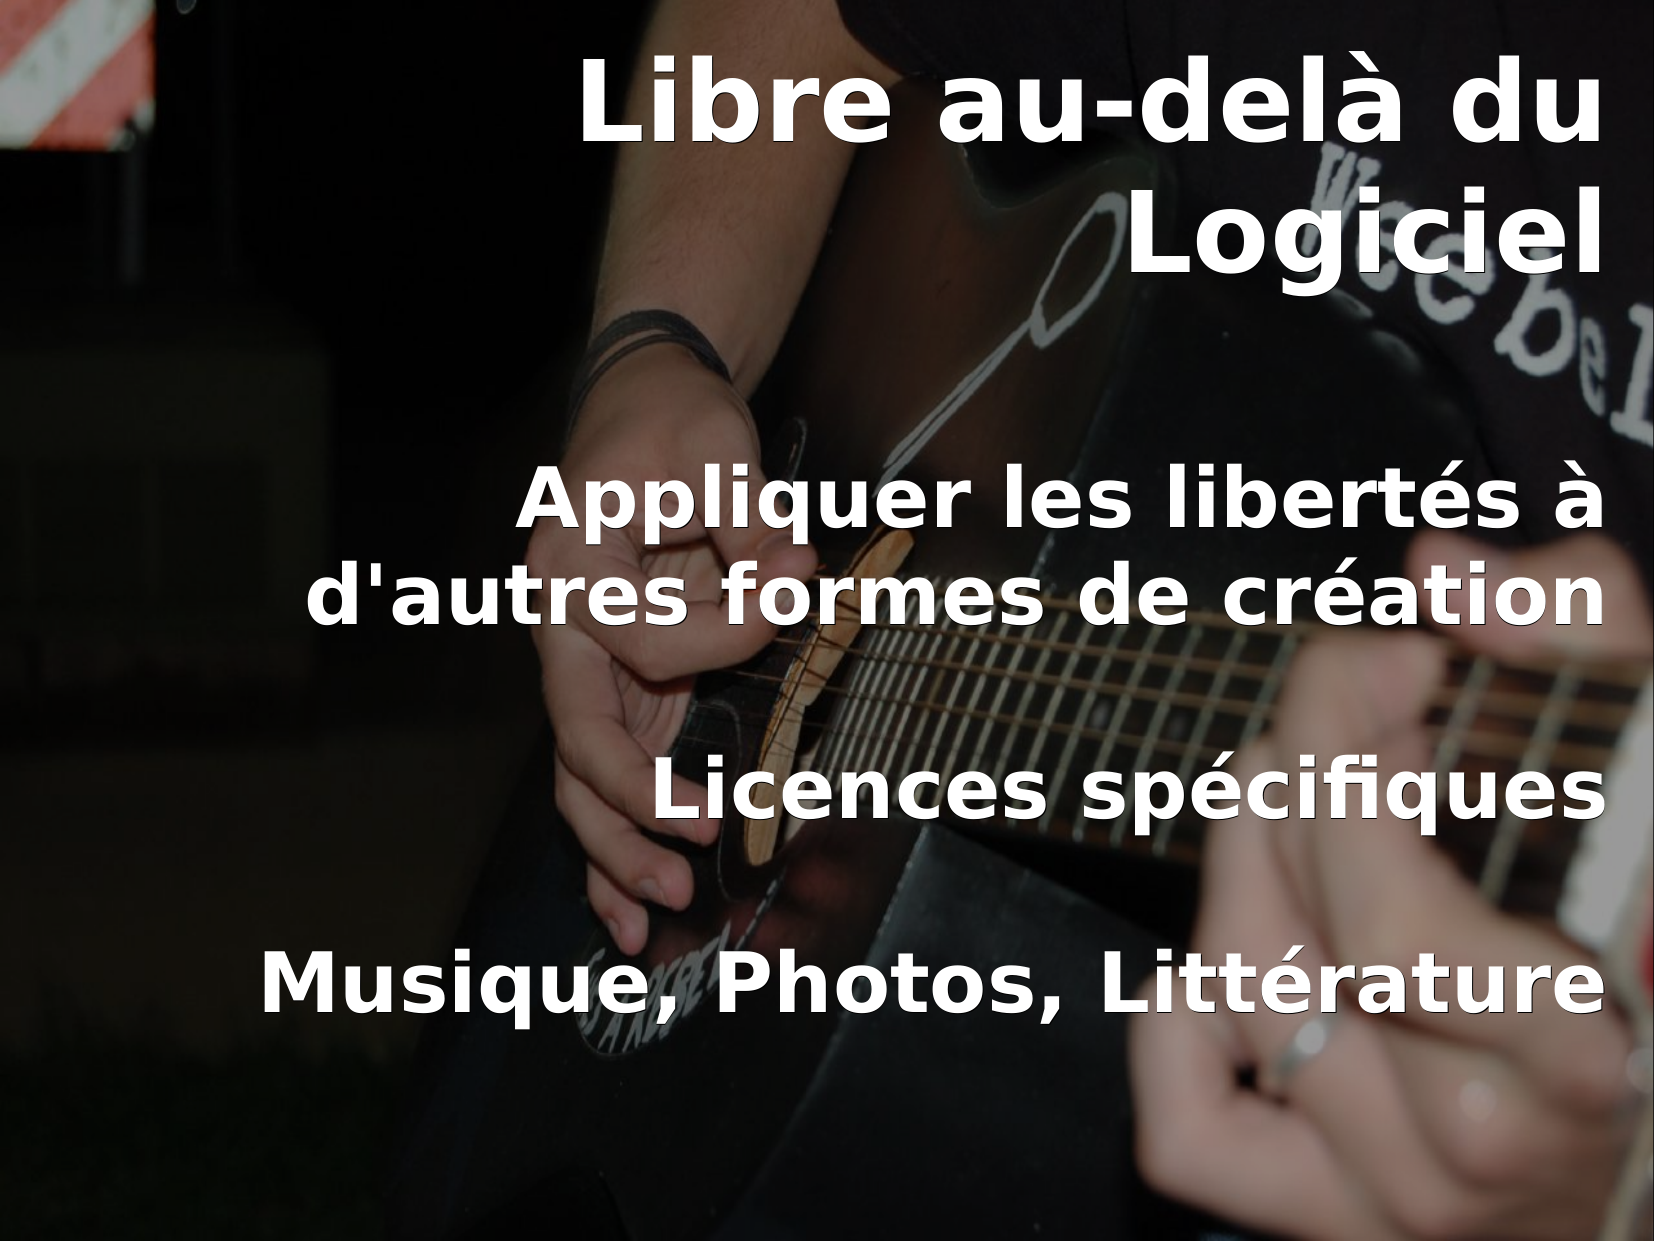

Libre au-delà du Logiciel
Appliquer les libertés à d'autres formes de création
Licences spécifiques
Musique, Photos, Littérature